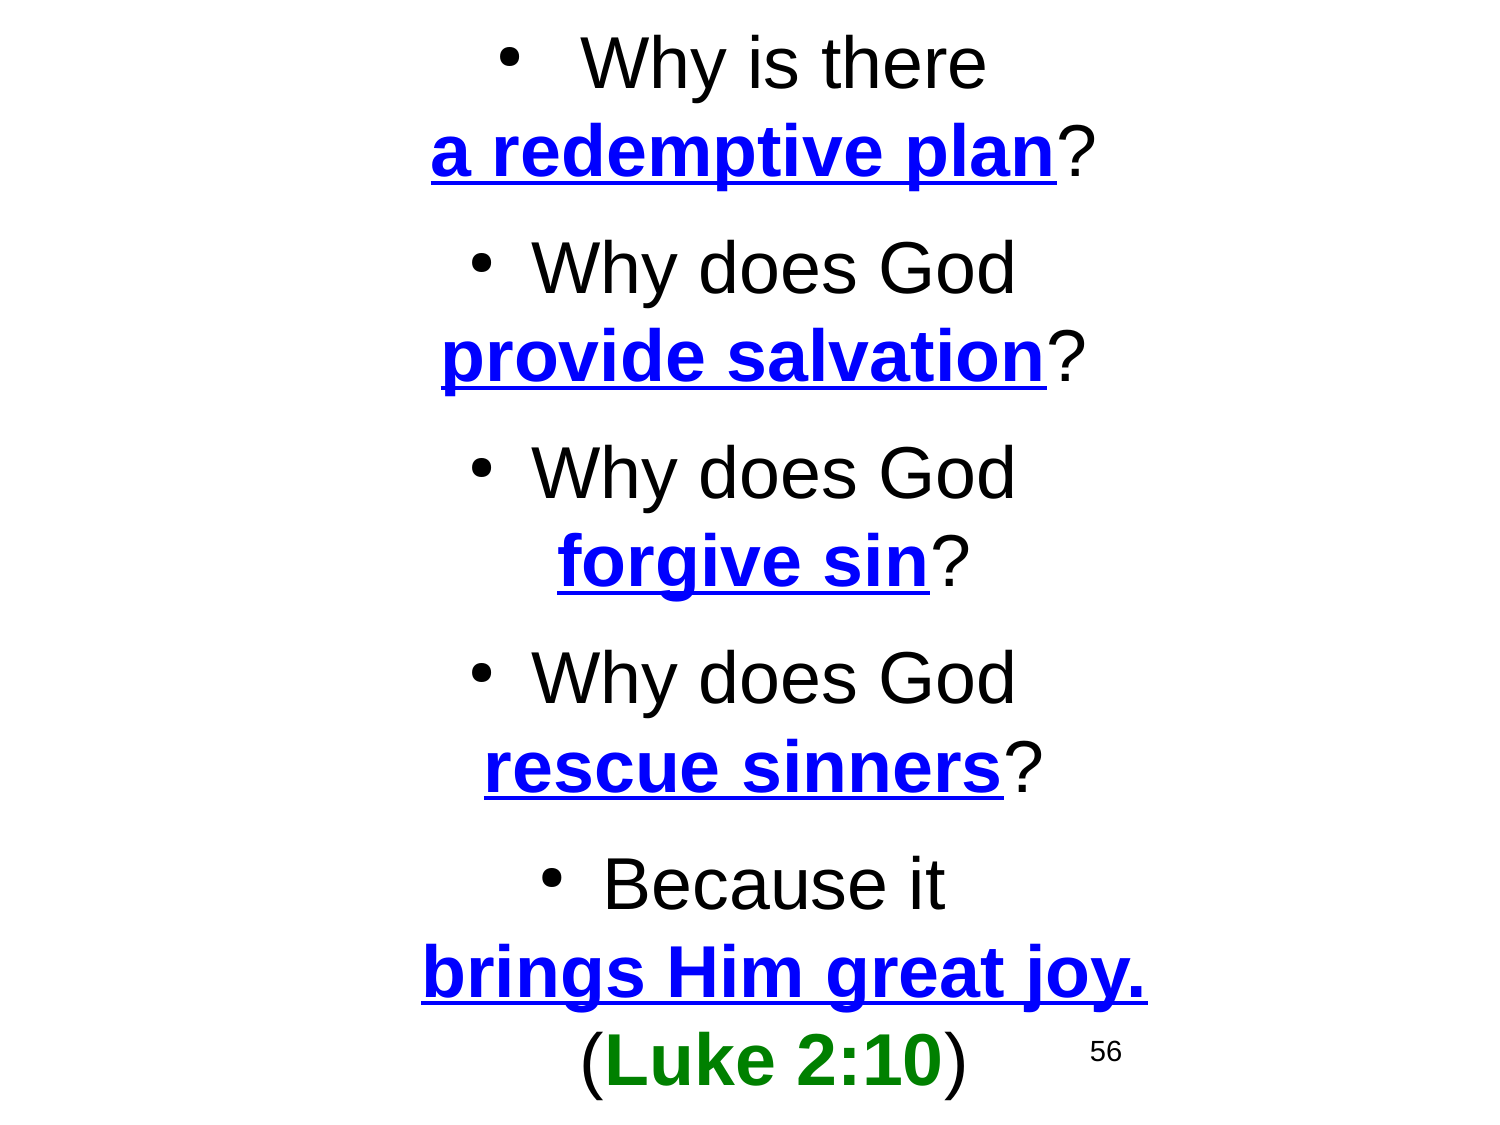

# Why is there a redemptive plan?
Why does God
provide salvation?
Why does God
forgive sin?
Why does God
rescue sinners?
Because it
brings Him great joy.
(Luke 2:10)
56